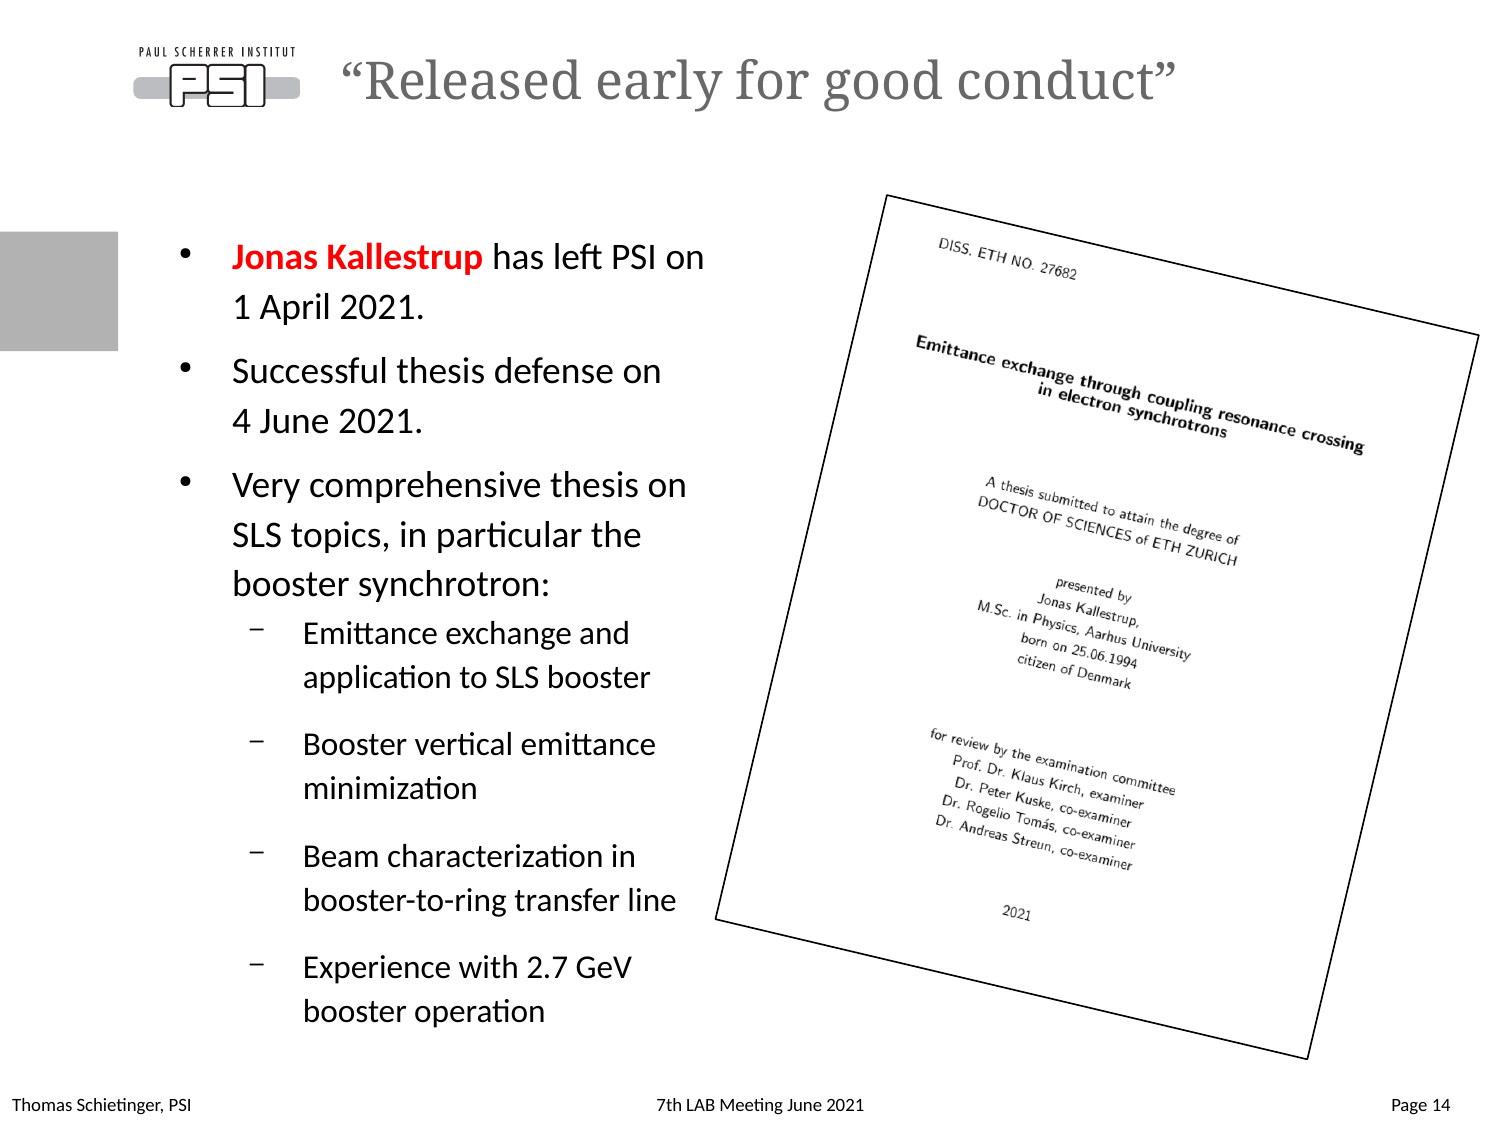

# “Released early for good conduct”
Jonas Kallestrup has left PSI on 1 April 2021.
Successful thesis defense on
4 June 2021.
Very comprehensive thesis on SLS topics, in particular the booster synchrotron:
Emittance exchange and application to SLS booster
Booster vertical emittance minimization
Beam characterization in booster-to-ring transfer line
Experience with 2.7 GeV booster operation